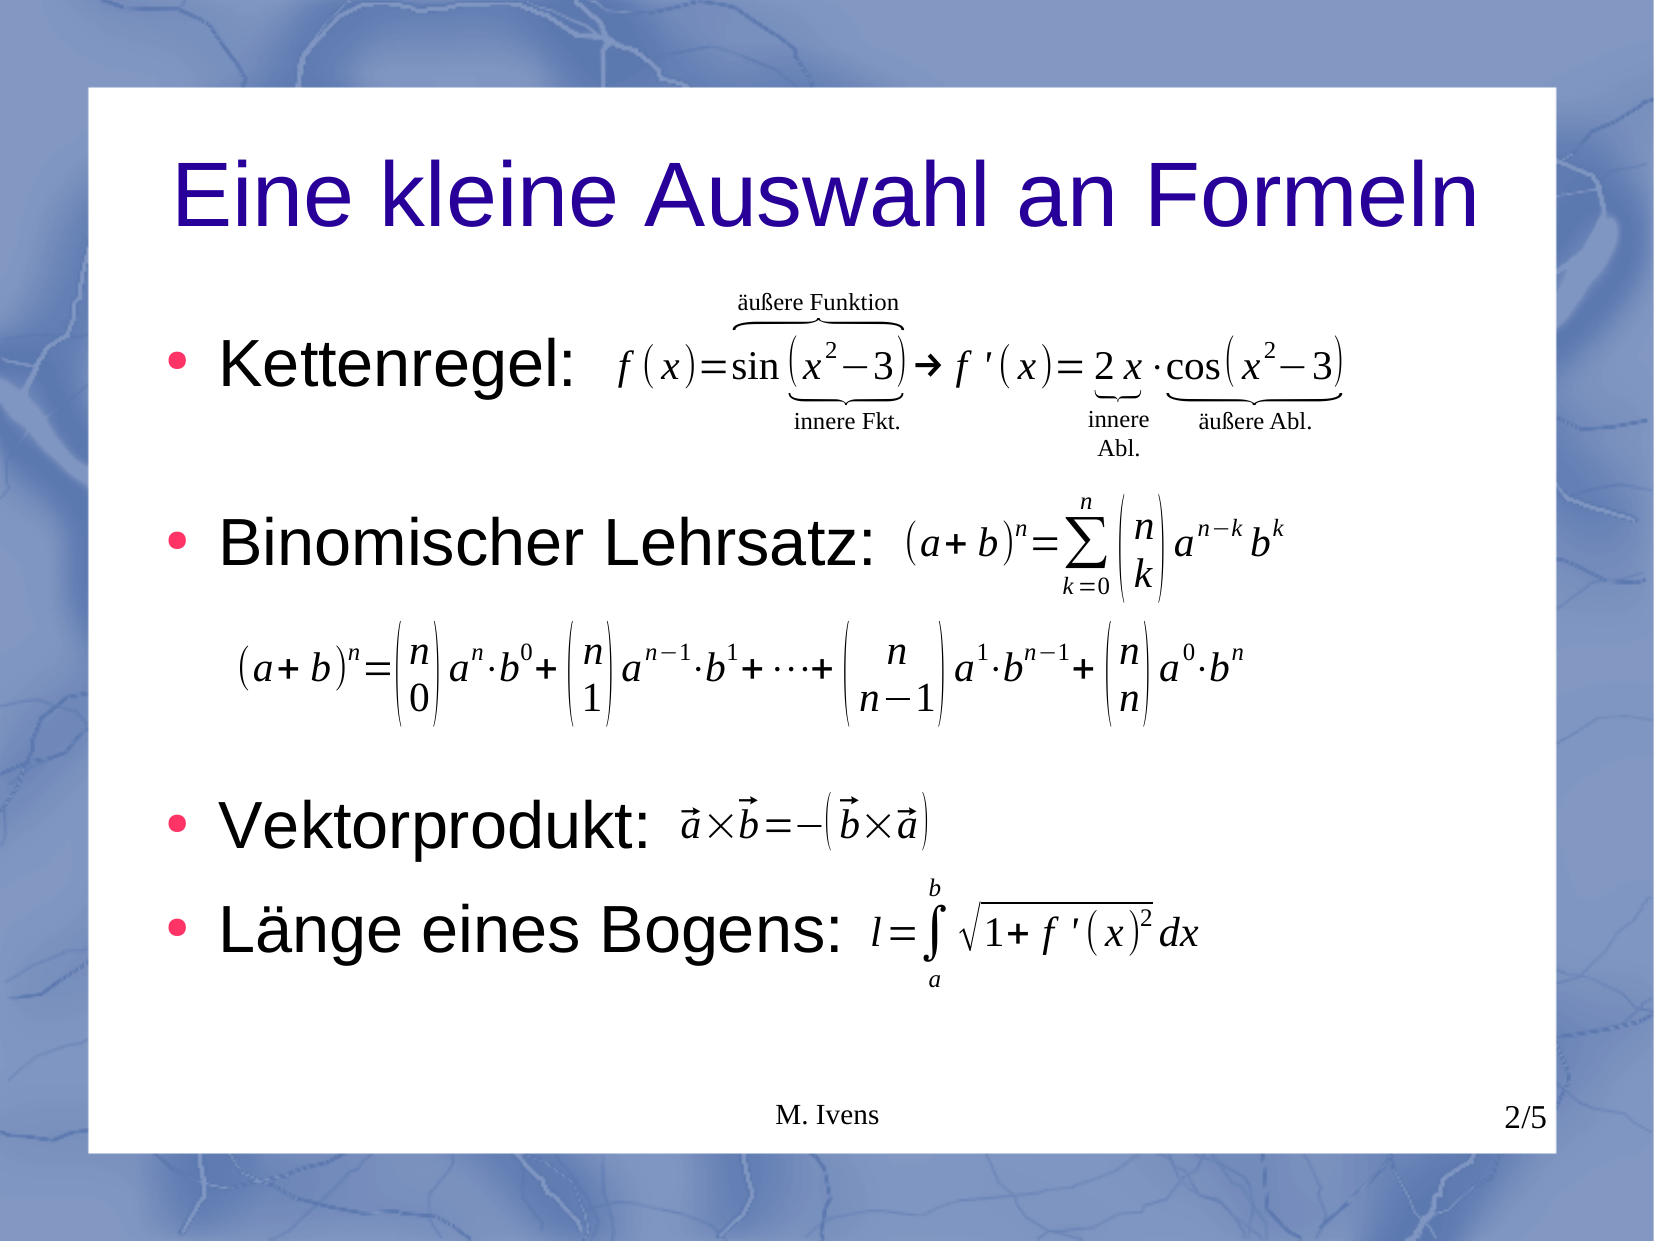

# Eine kleine Auswahl an Formeln
Kettenregel:
Binomischer Lehrsatz:
Vektorprodukt:
Länge eines Bogens:
M. Ivens
2